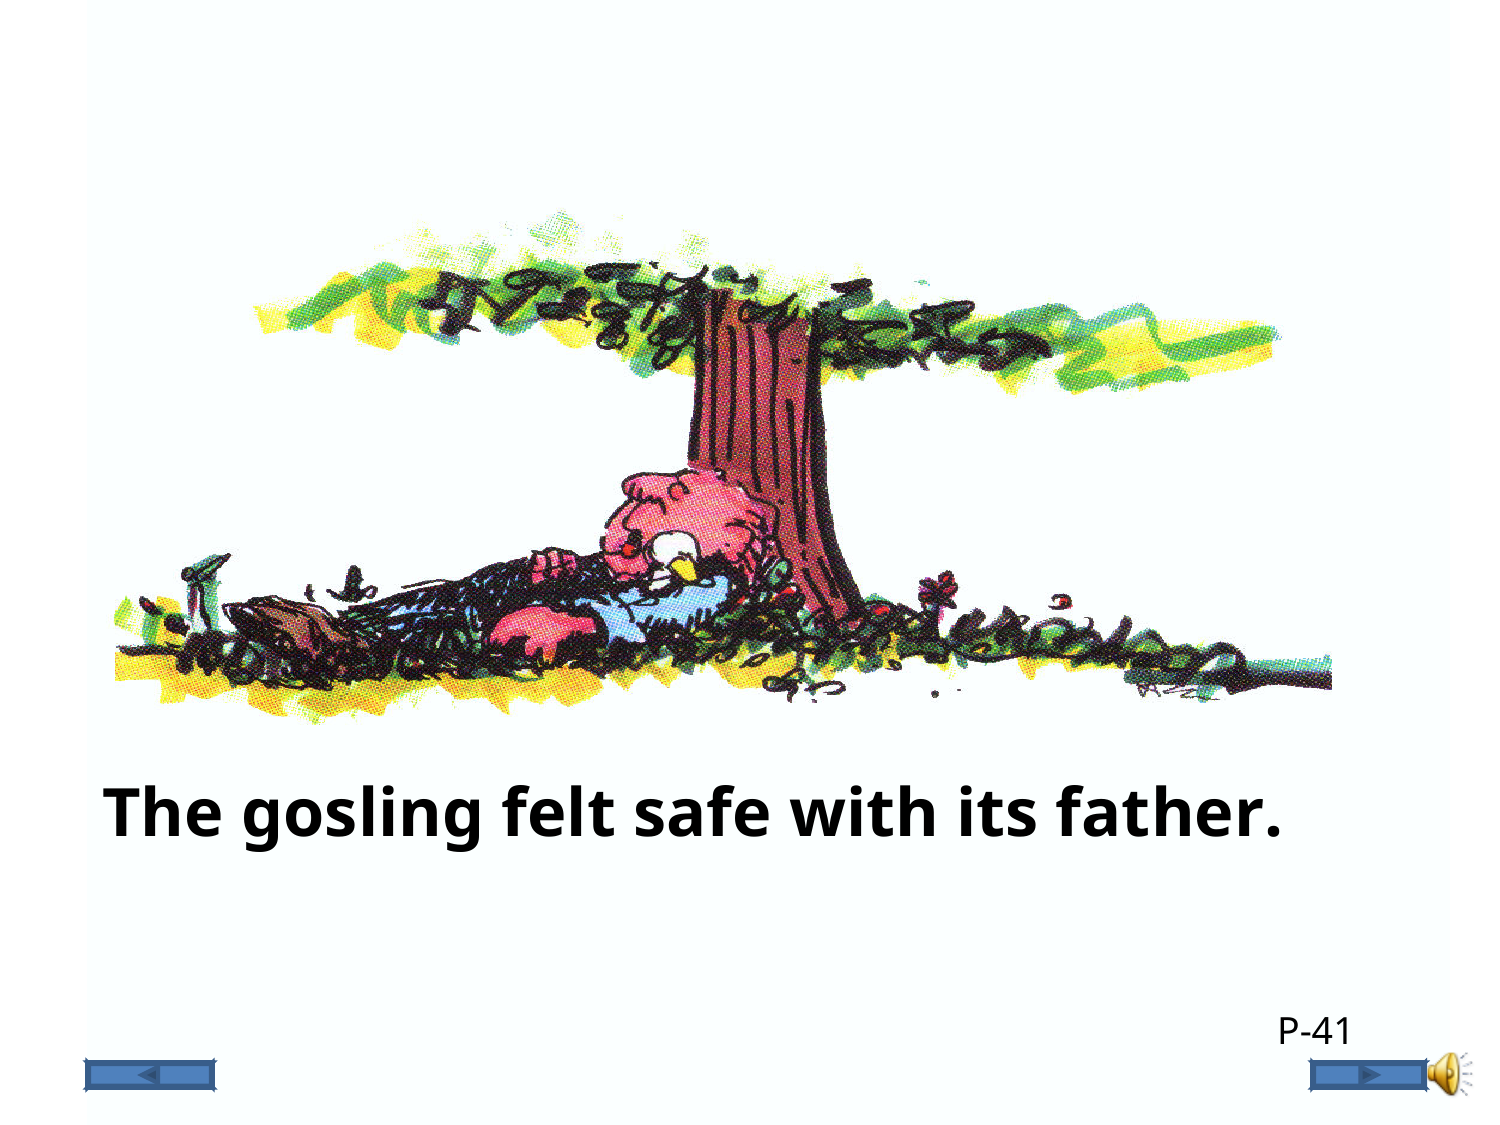

The gosling felt safe with its father.
P-41